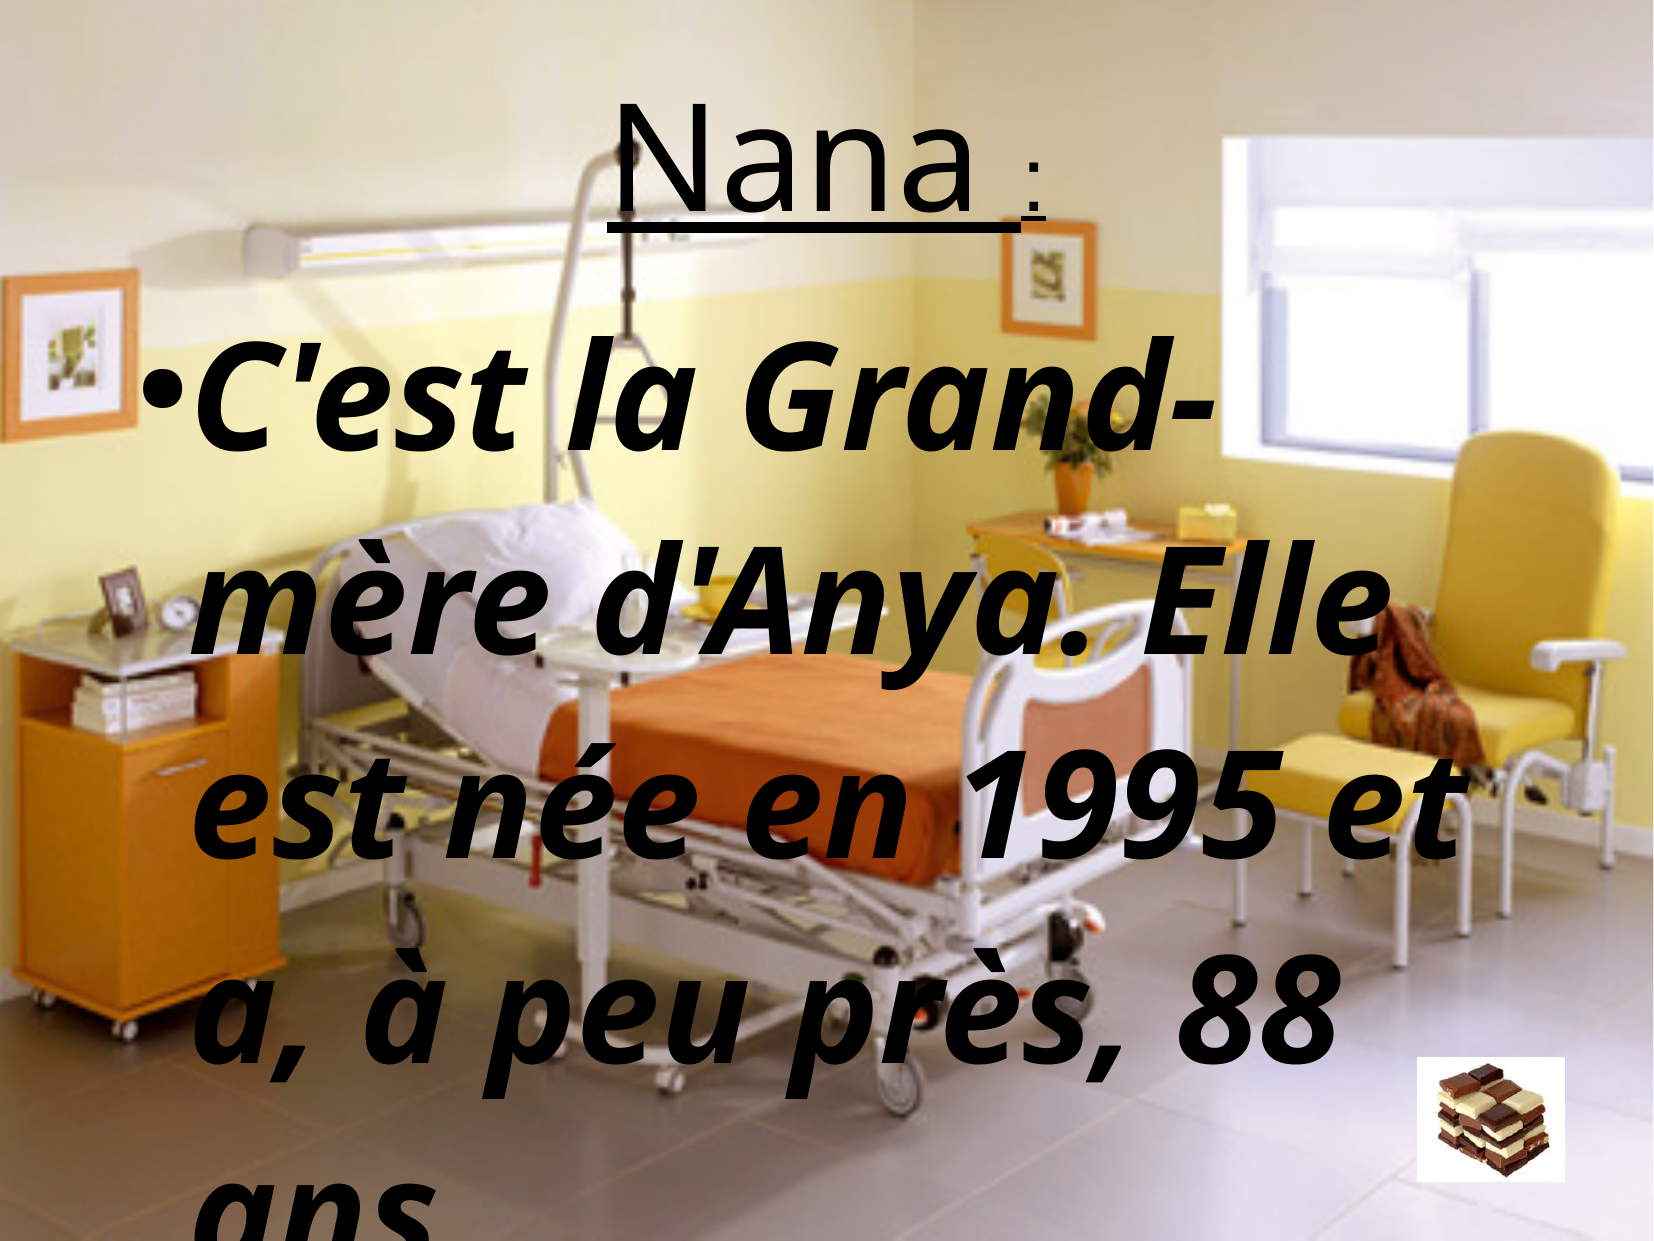

# Nana :
C'est la Grand-mère d'Anya. Elle est née en 1995 et a, à peu près, 88 ans .